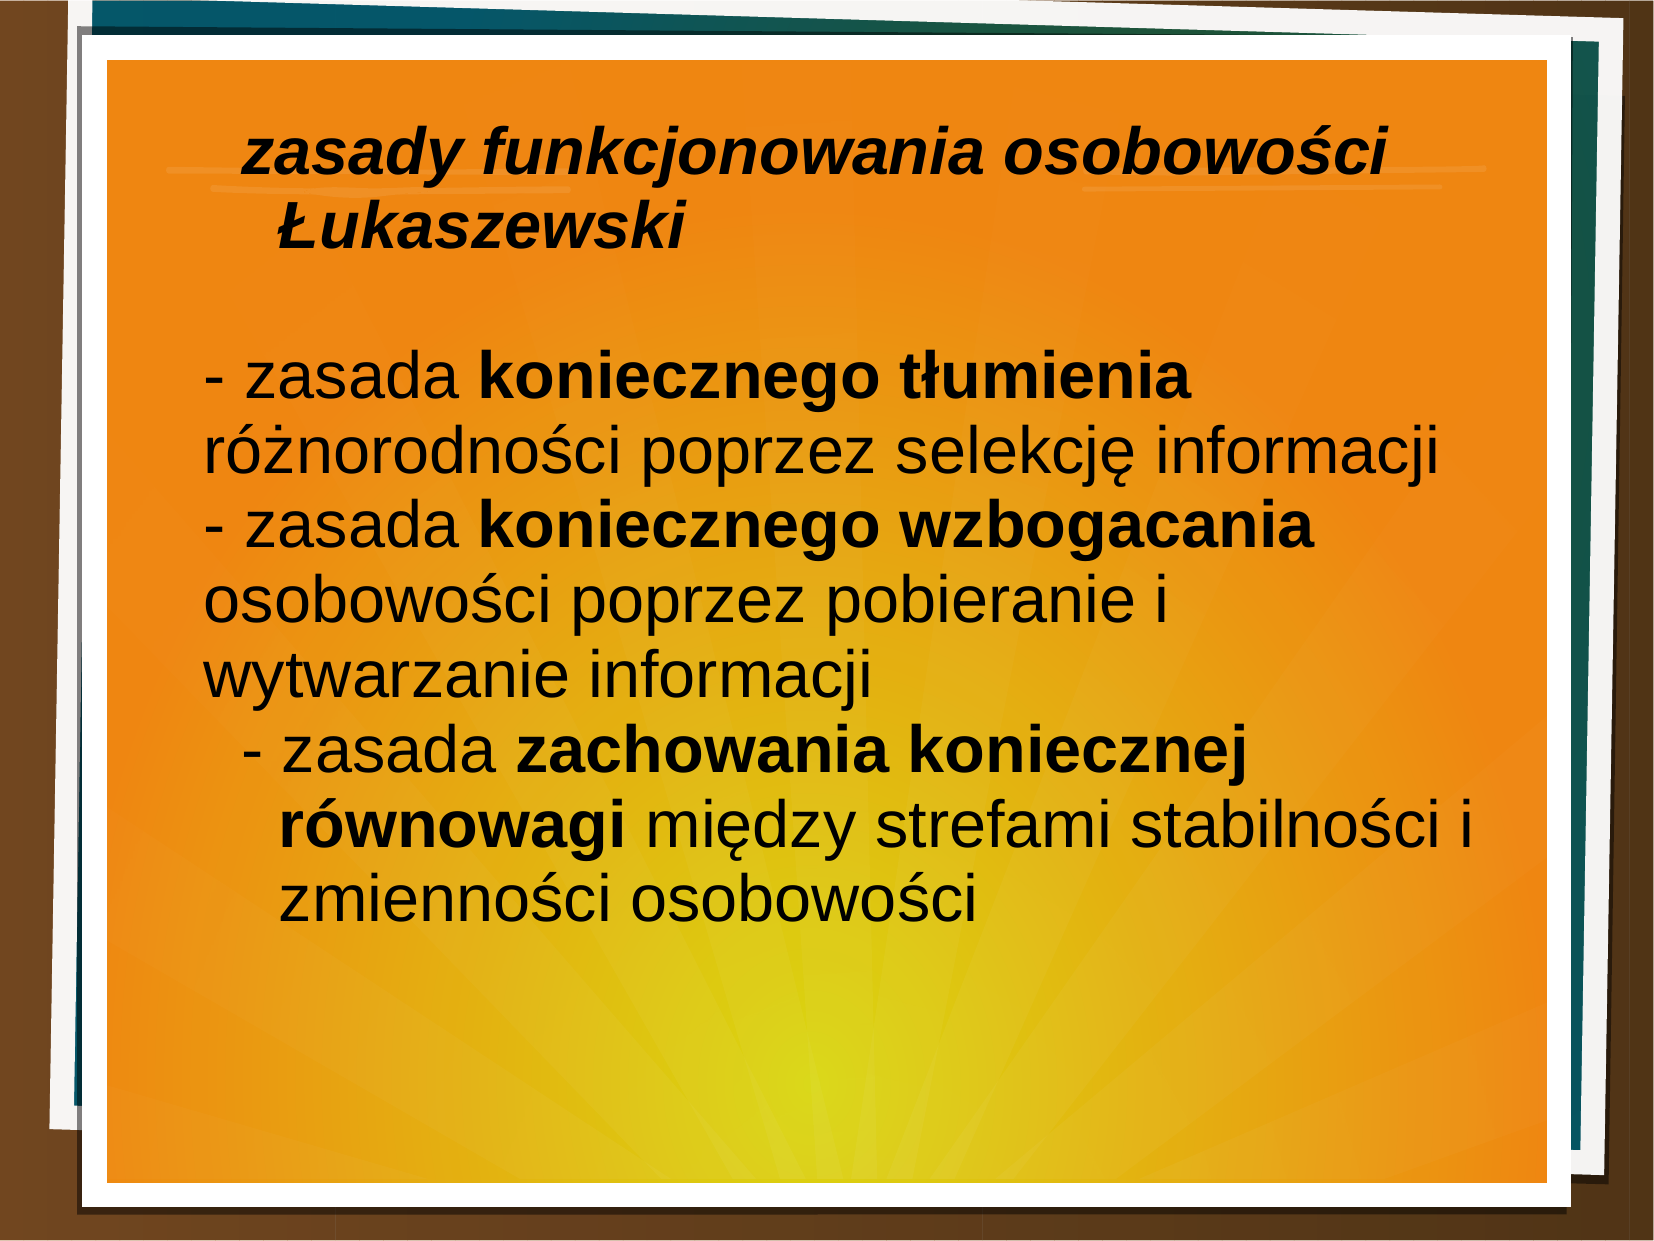

zasady funkcjonowania osobowości Łukaszewski
- zasada koniecznego tłumienia różnorodności poprzez selekcję informacji
- zasada koniecznego wzbogacania osobowości poprzez pobieranie i wytwarzanie informacji
- zasada zachowania koniecznej równowagi między strefami stabilności i zmienności osobowości